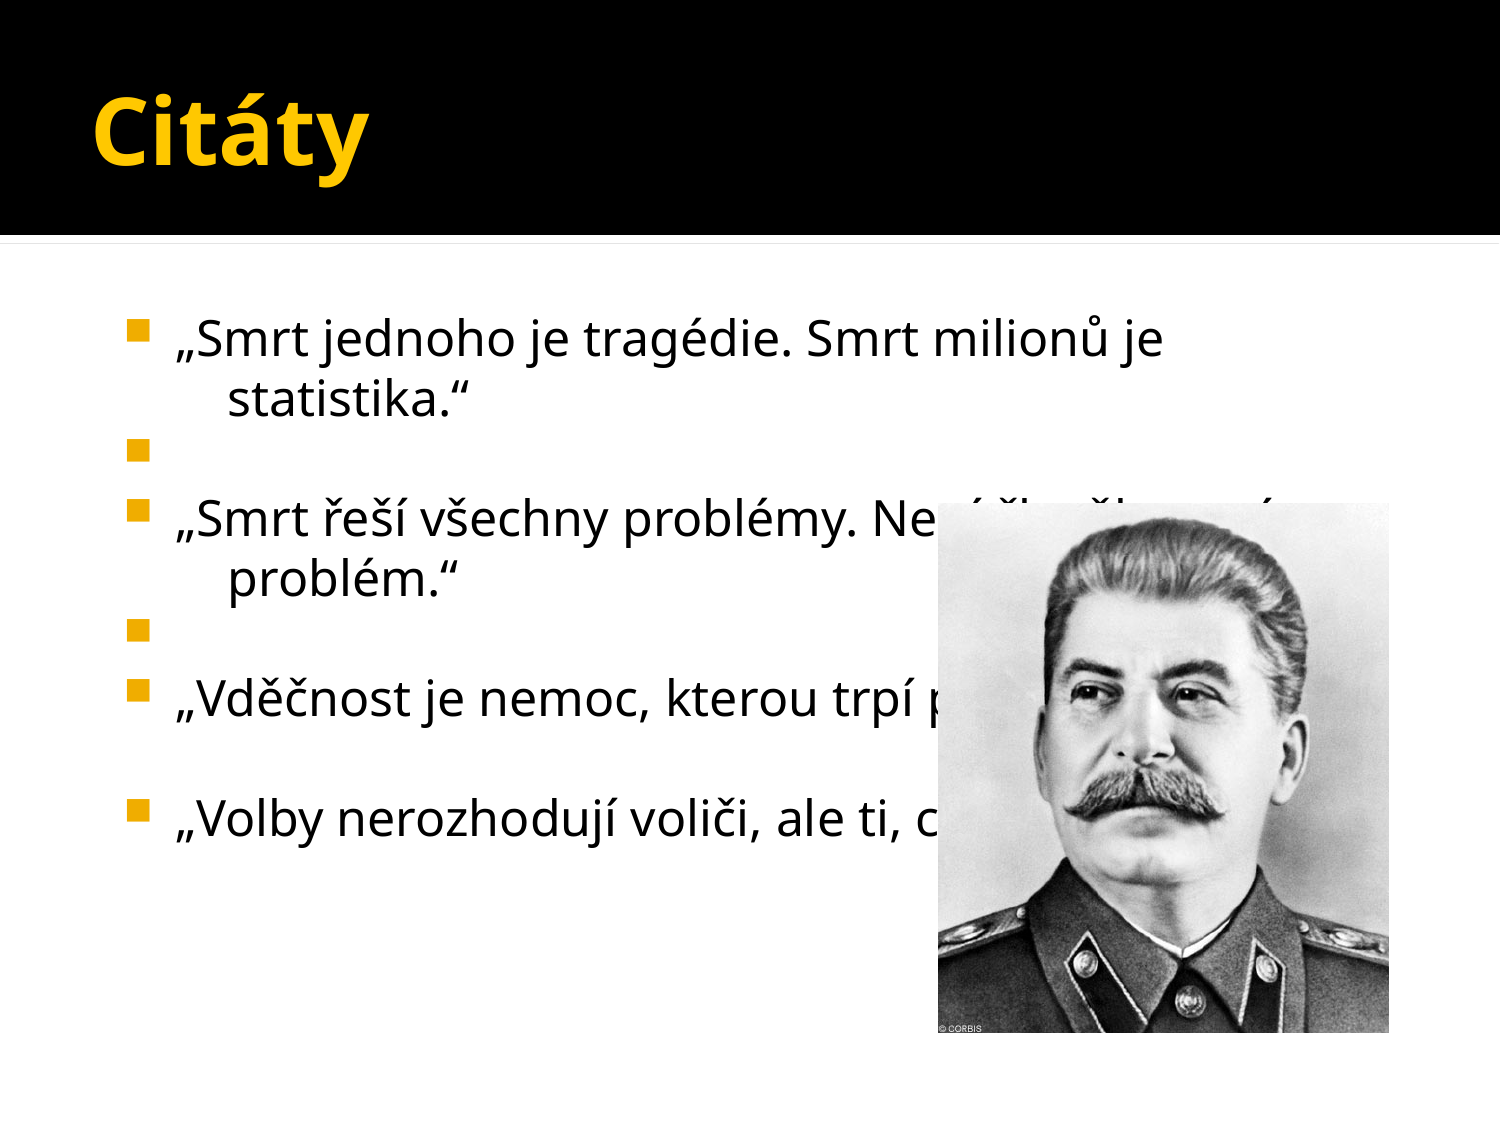

# Citáty
„Smrt jednoho je tragédie. Smrt milionů je statistika.“
„Smrt řeší všechny problémy. Není člověk, není problém.“
„Vděčnost je nemoc, kterou trpí psi.“
„Volby nerozhodují voliči, ale ti, co počítají hlasy.“